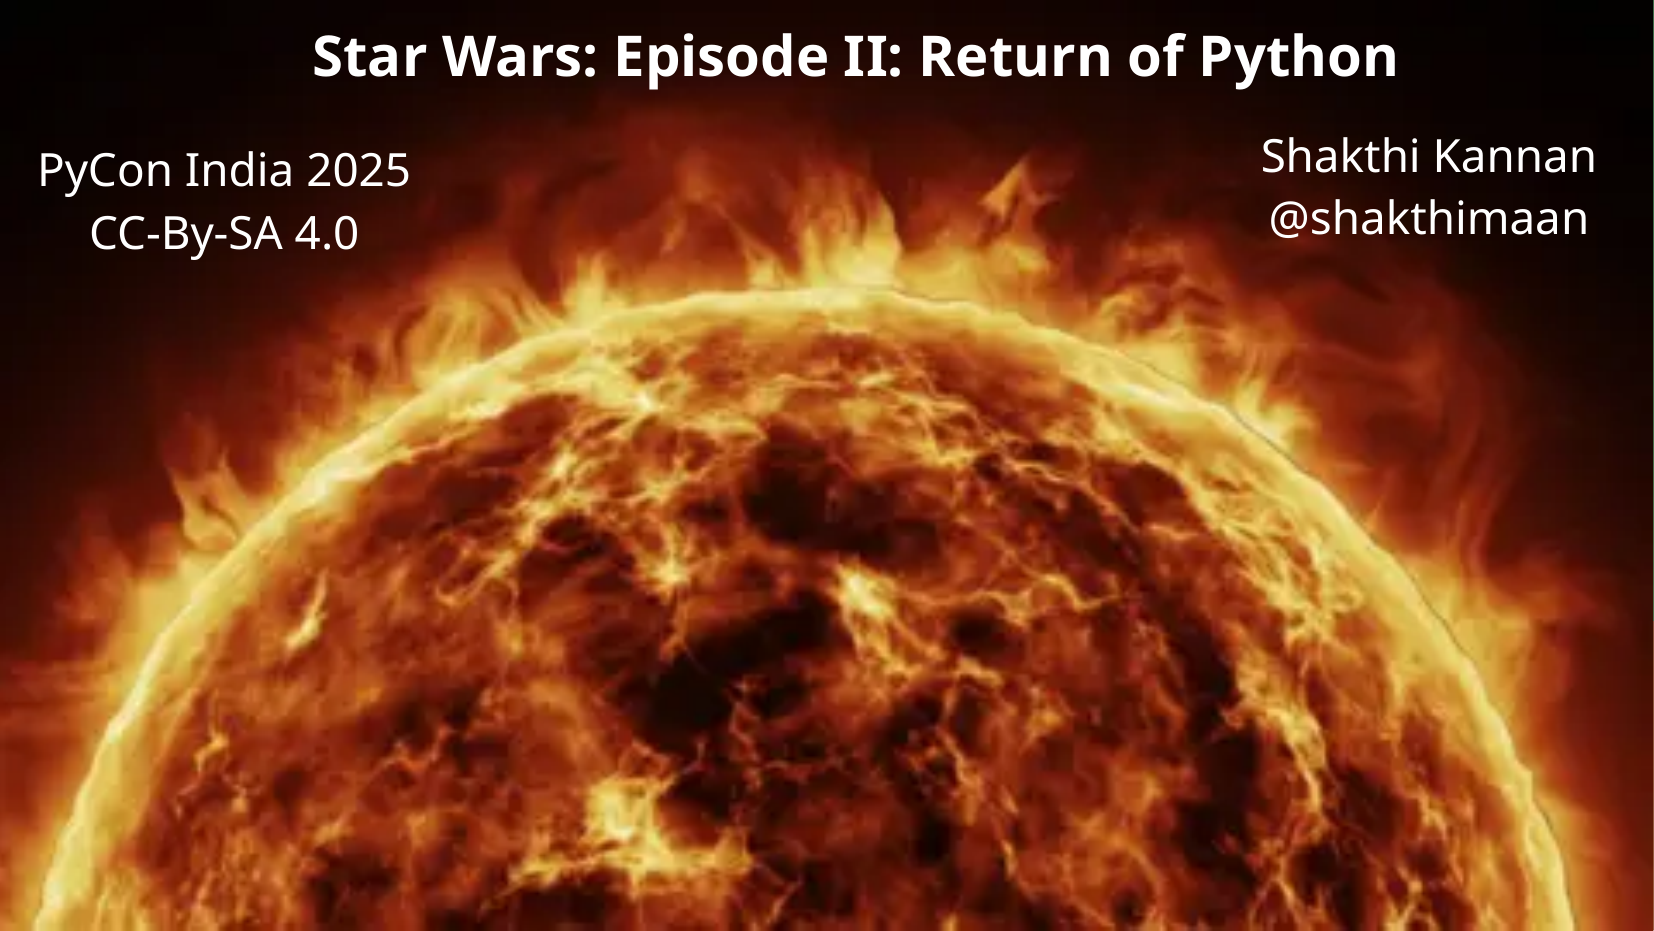

# Star Wars: Episode II: Return of Python
Shakthi Kannan
@shakthimaan
PyCon India 2025
CC-By-SA 4.0
1
@shakthimaan